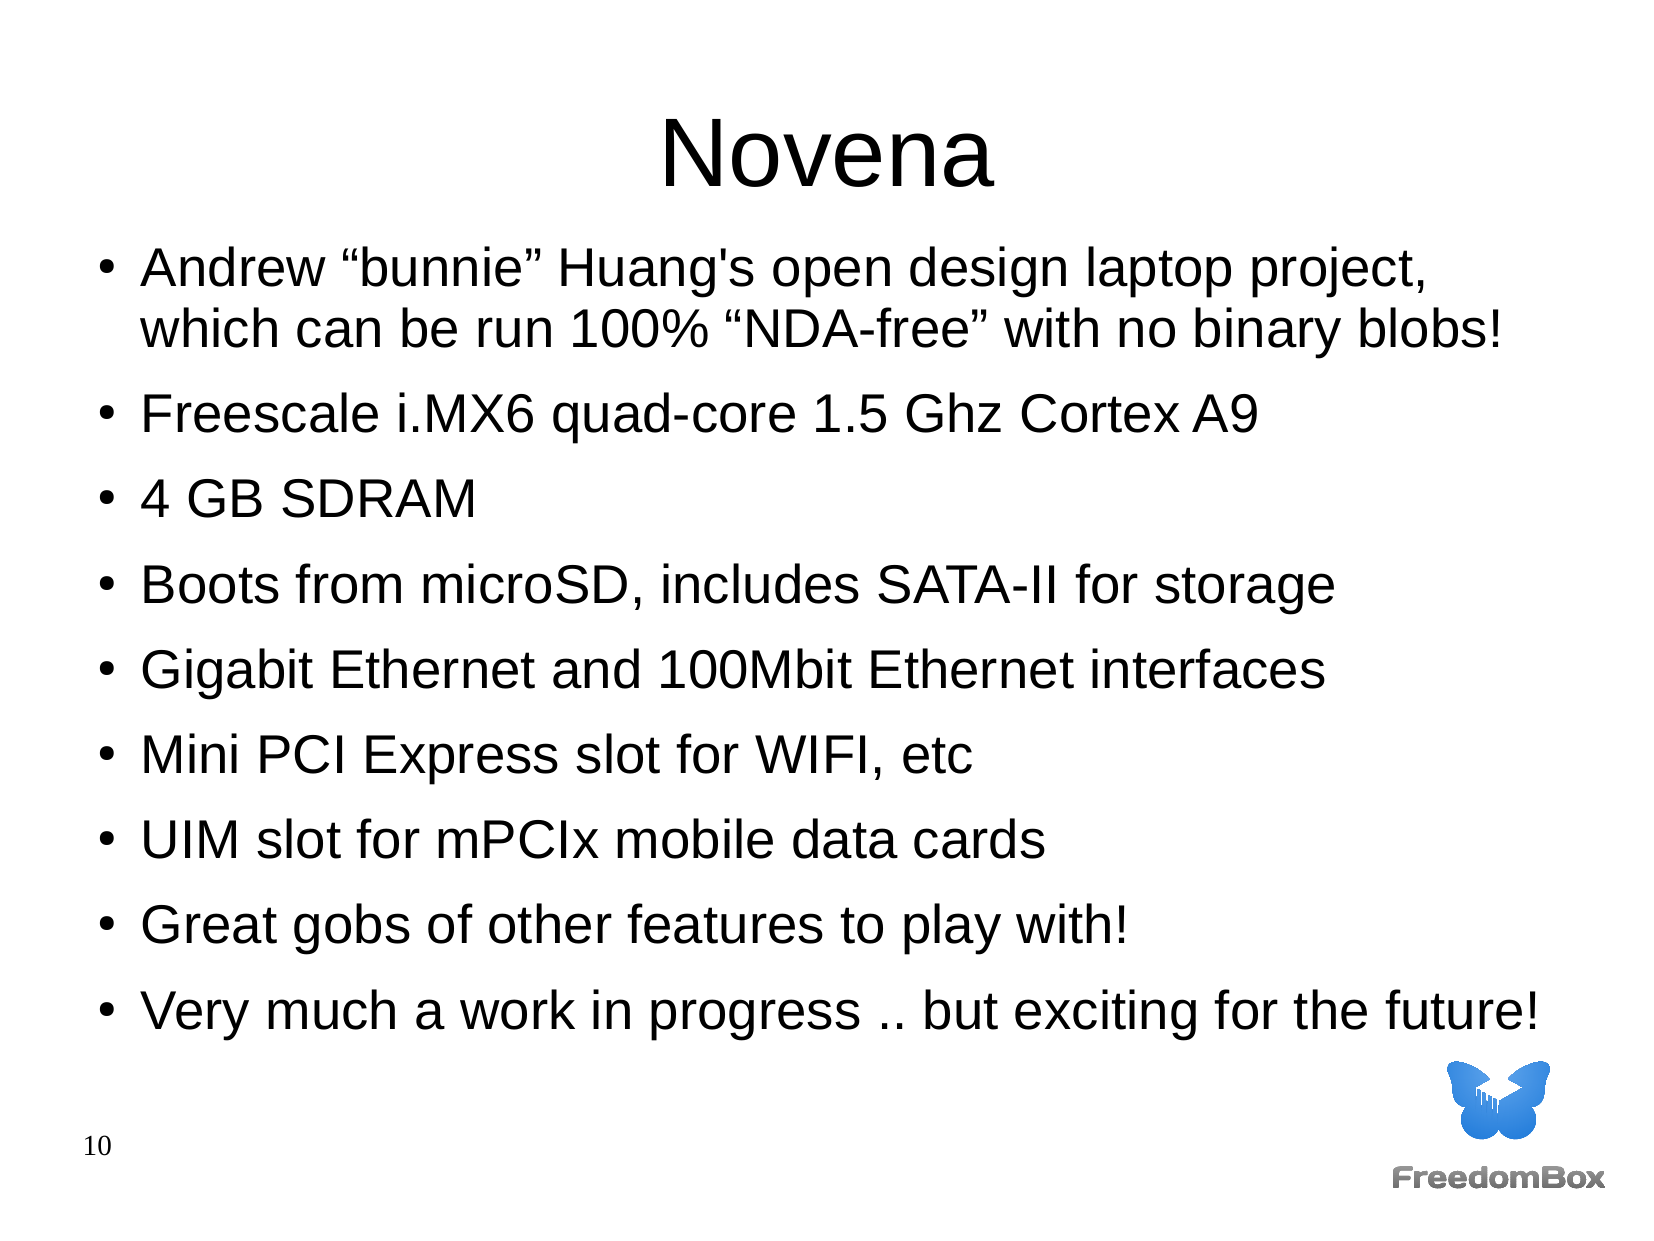

# Novena
Andrew “bunnie” Huang's open design laptop project, which can be run 100% “NDA-free” with no binary blobs!
Freescale i.MX6 quad-core 1.5 Ghz Cortex A9
4 GB SDRAM
Boots from microSD, includes SATA-II for storage
Gigabit Ethernet and 100Mbit Ethernet interfaces
Mini PCI Express slot for WIFI, etc
UIM slot for mPCIx mobile data cards
Great gobs of other features to play with!
Very much a work in progress .. but exciting for the future!